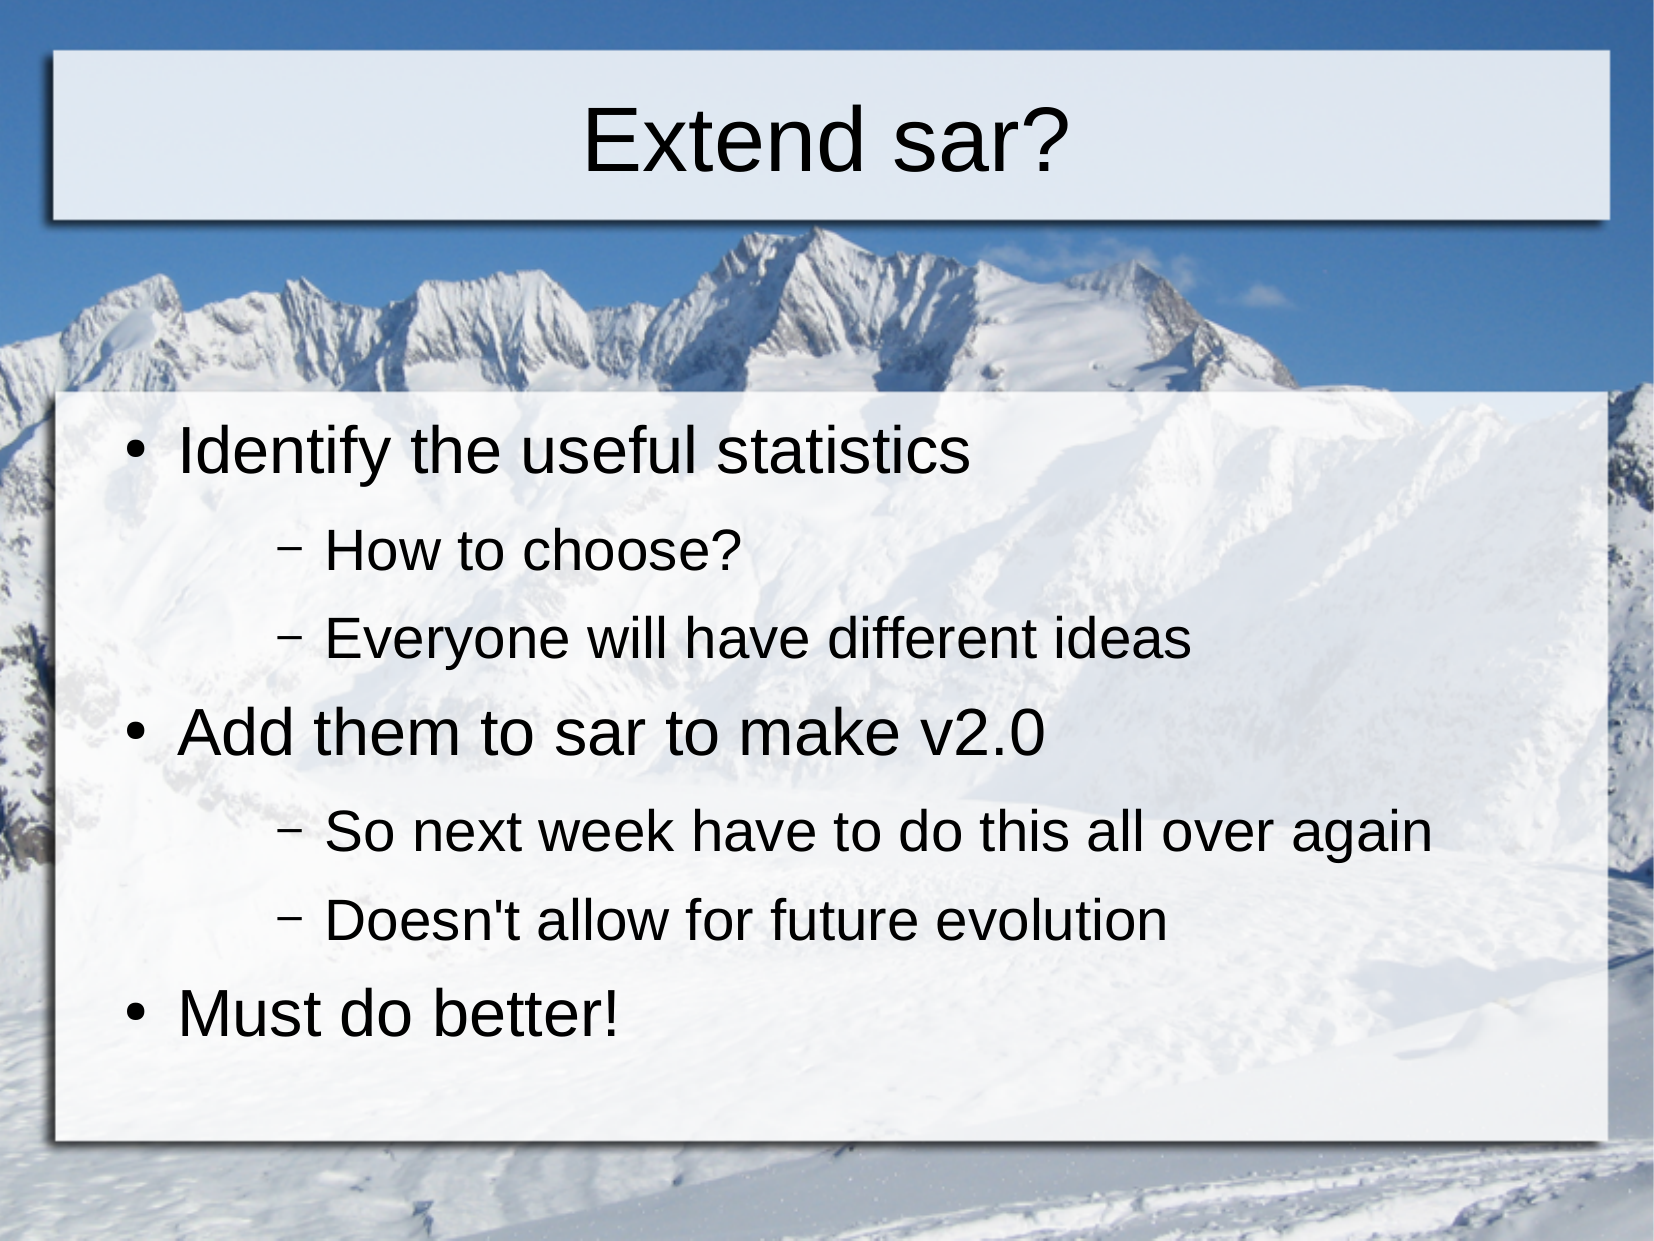

# Extend sar?
Identify the useful statistics
How to choose?
Everyone will have different ideas
Add them to sar to make v2.0
So next week have to do this all over again
Doesn't allow for future evolution
Must do better!